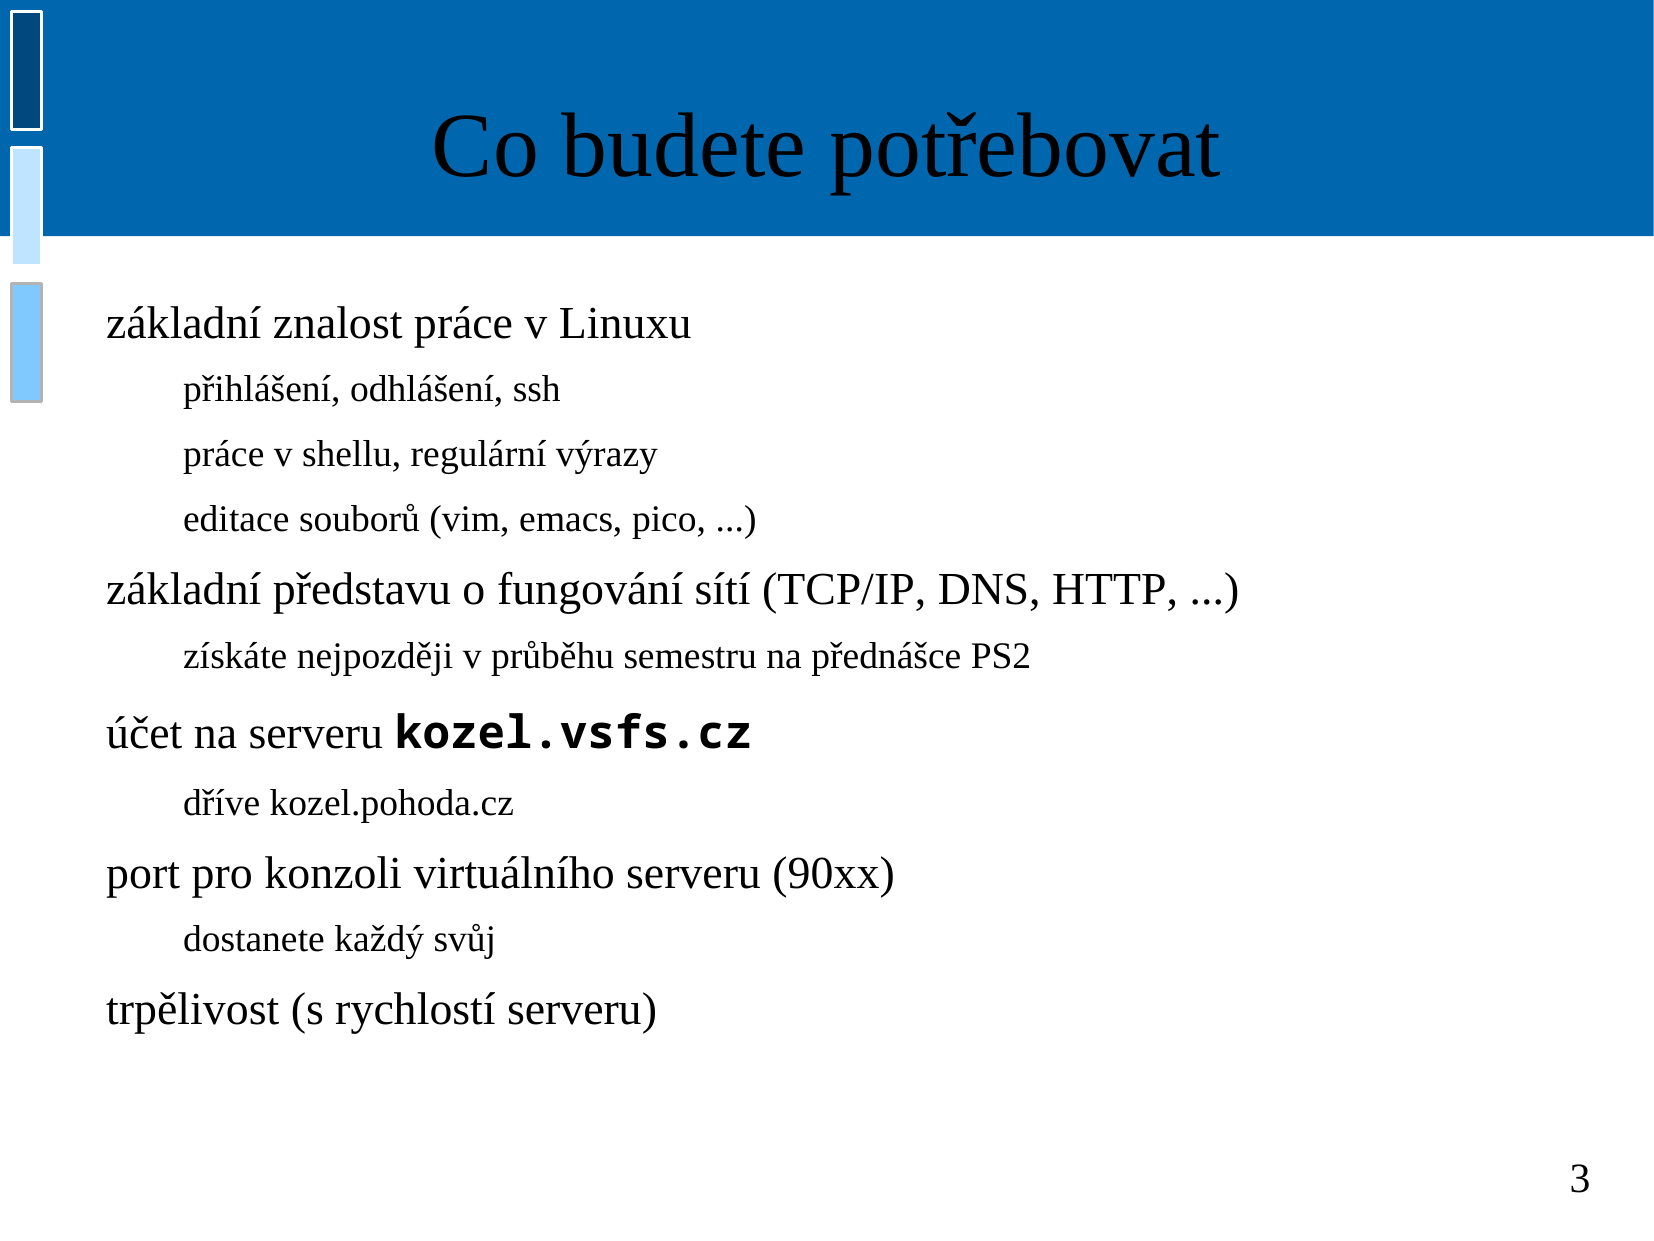

# Co budete potřebovat
základní znalost práce v Linuxu
přihlášení, odhlášení, ssh
práce v shellu, regulární výrazy
editace souborů (vim, emacs, pico, ...)
základní představu o fungování sítí (TCP/IP, DNS, HTTP, ...)
získáte nejpozději v průběhu semestru na přednášce PS2
účet na serveru kozel.vsfs.cz
dříve kozel.pohoda.cz
port pro konzoli virtuálního serveru (90xx)
dostanete každý svůj
trpělivost (s rychlostí serveru)